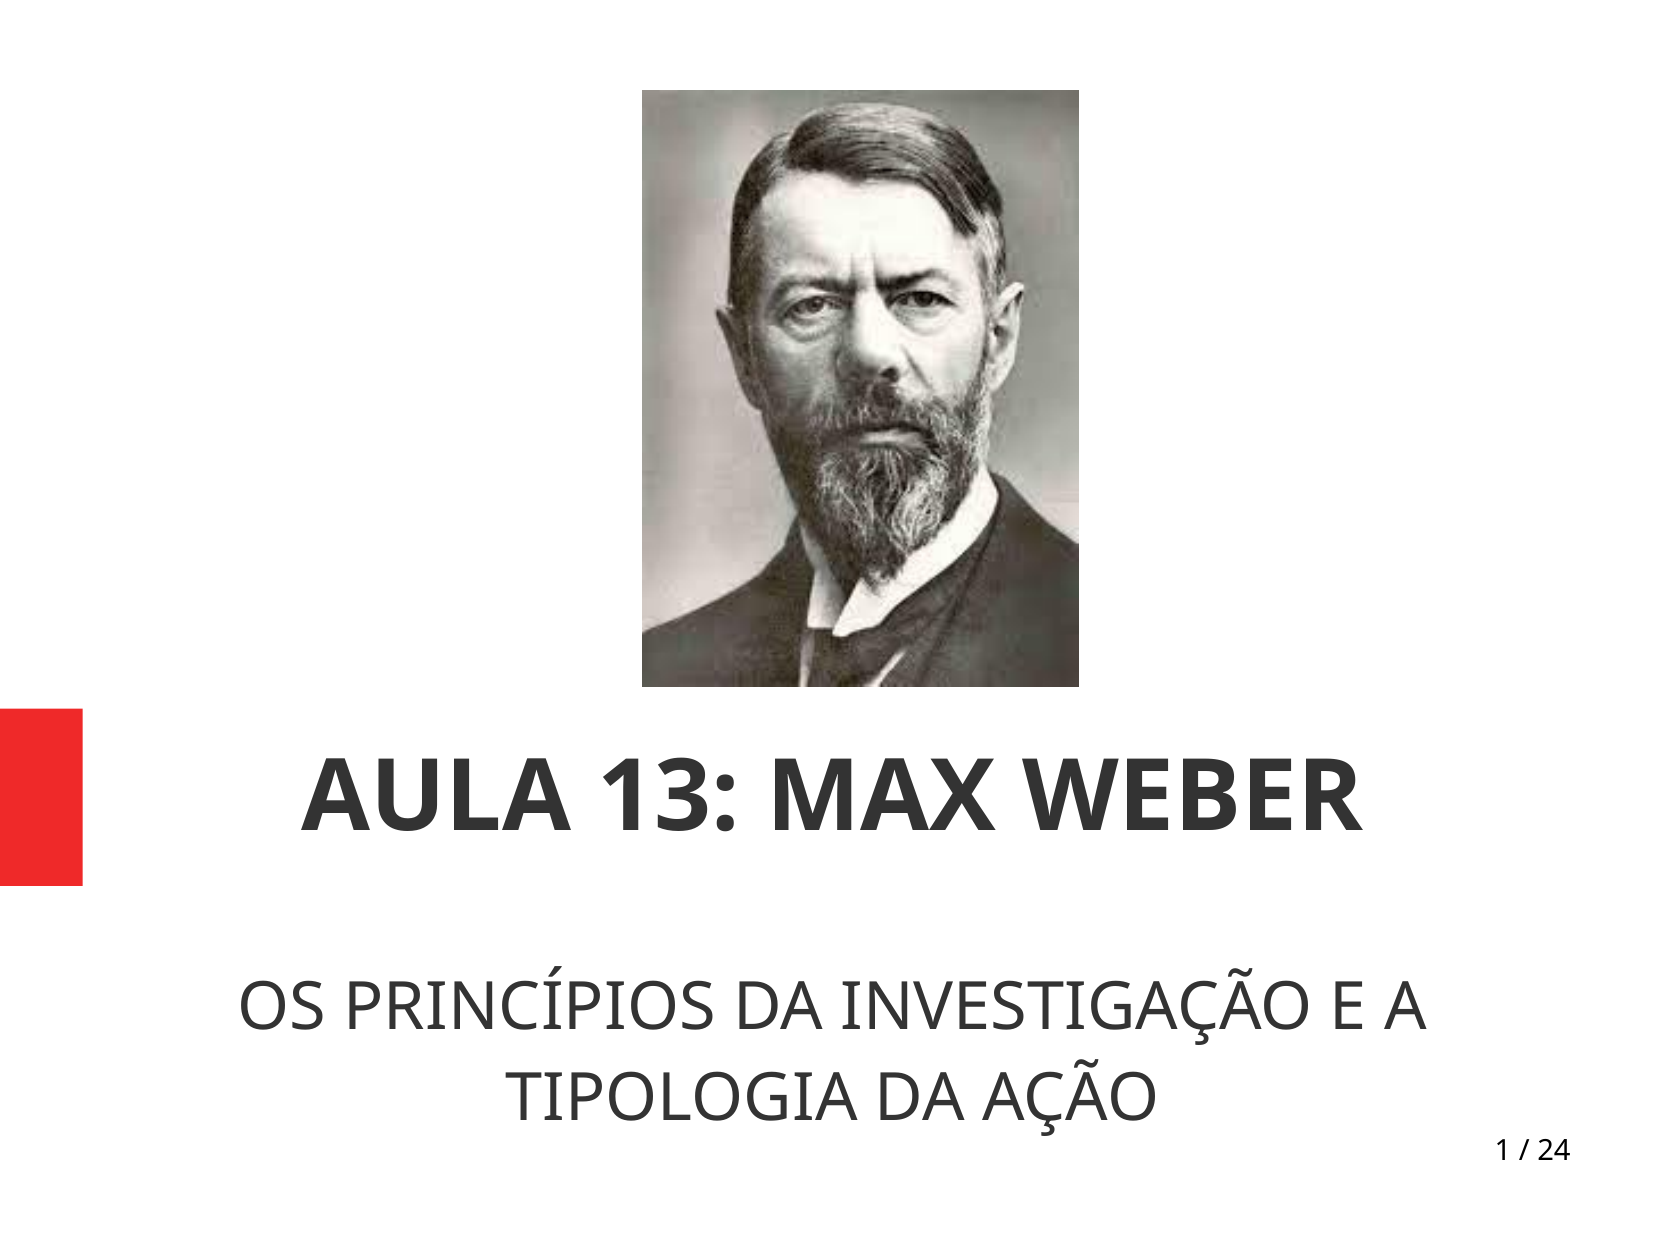

# AULA 13: MAX WEBER
OS PRINCÍPIOS DA INVESTIGAÇÃO E A TIPOLOGIA DA AÇÃO
1